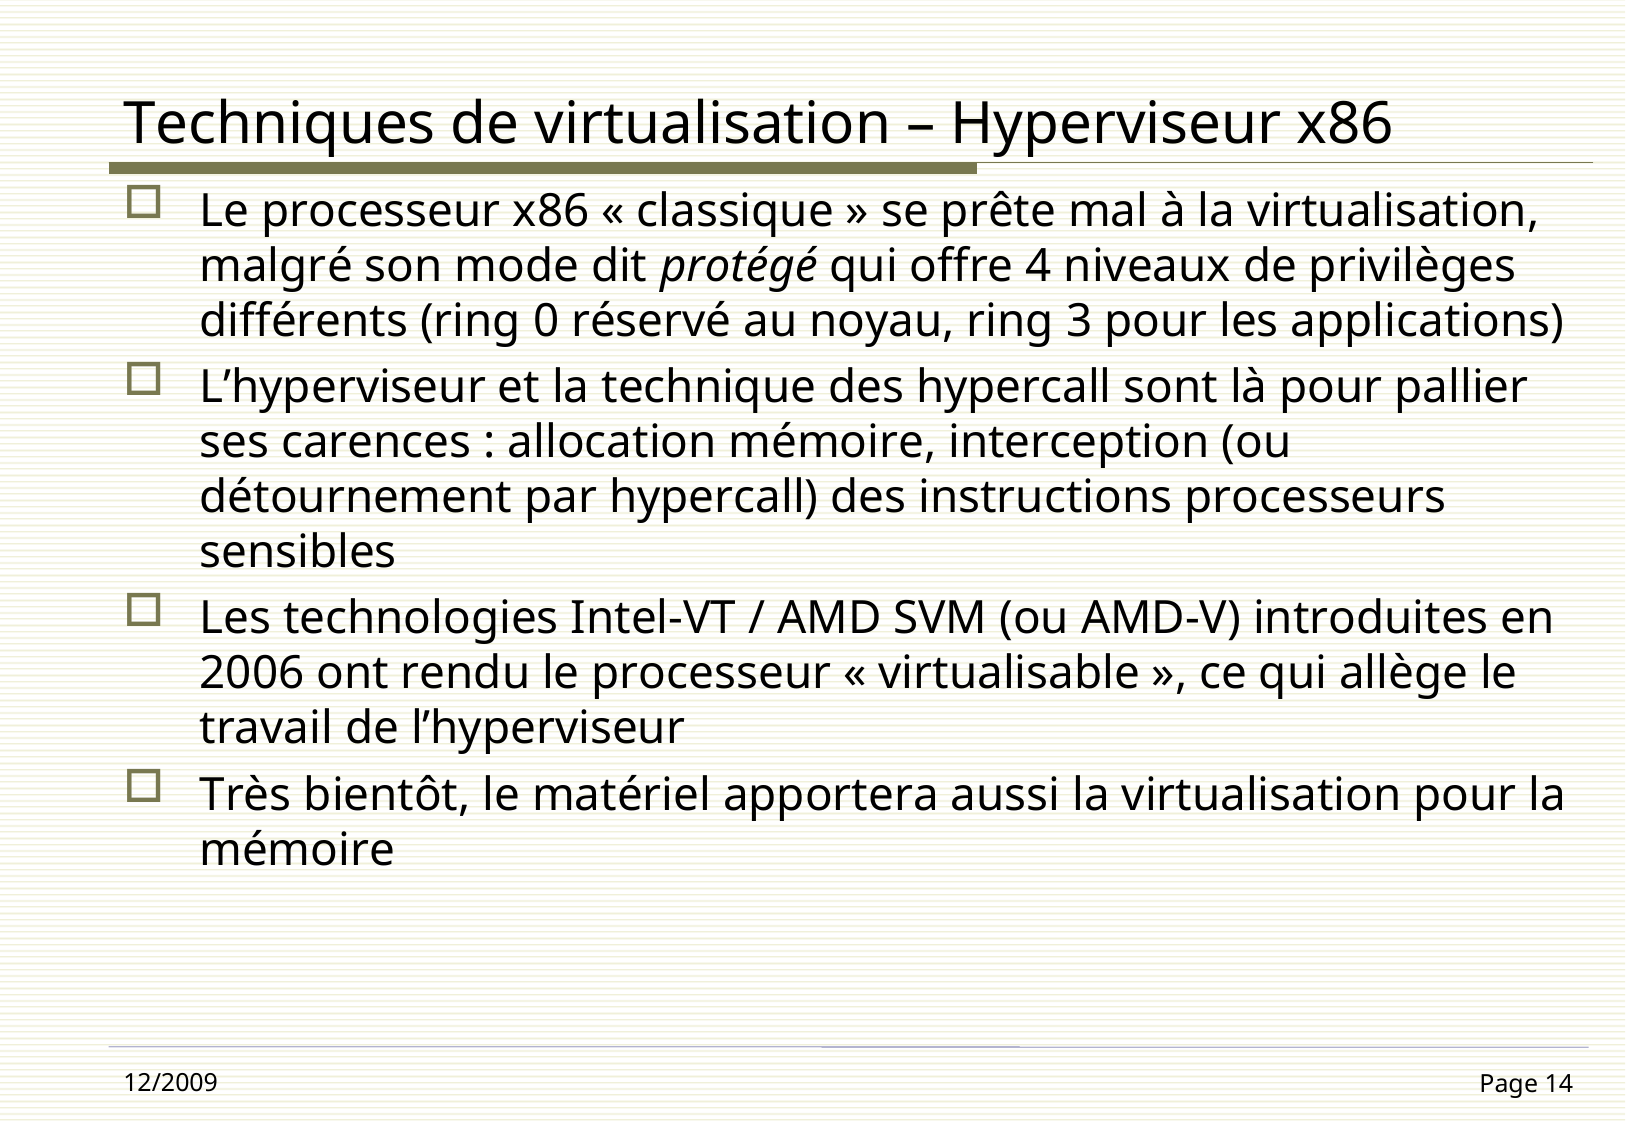

# Techniques de virtualisation – Hyperviseur x86
Le processeur x86 « classique » se prête mal à la virtualisation, malgré son mode dit protégé qui offre 4 niveaux de privilèges différents (ring 0 réservé au noyau, ring 3 pour les applications)‏
L’hyperviseur et la technique des hypercall sont là pour pallier ses carences : allocation mémoire, interception (ou détournement par hypercall) des instructions processeurs sensibles
Les technologies Intel-VT / AMD SVM (ou AMD-V) introduites en 2006 ont rendu le processeur « virtualisable », ce qui allège le travail de l’hyperviseur
Très bientôt, le matériel apportera aussi la virtualisation pour la mémoire
14